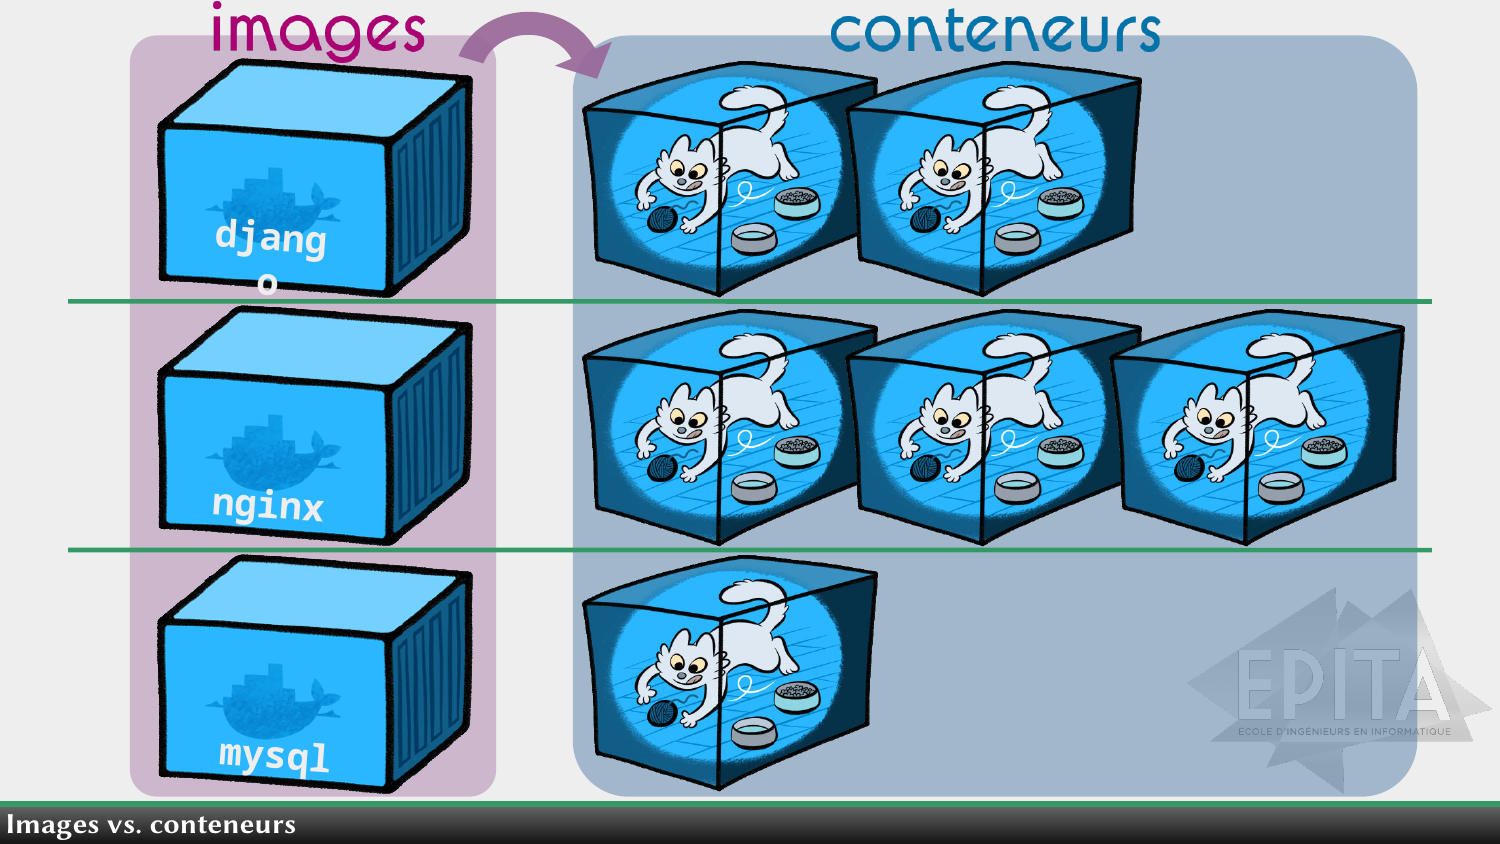

django
nginx
mysql
# Images vs. conteneurs